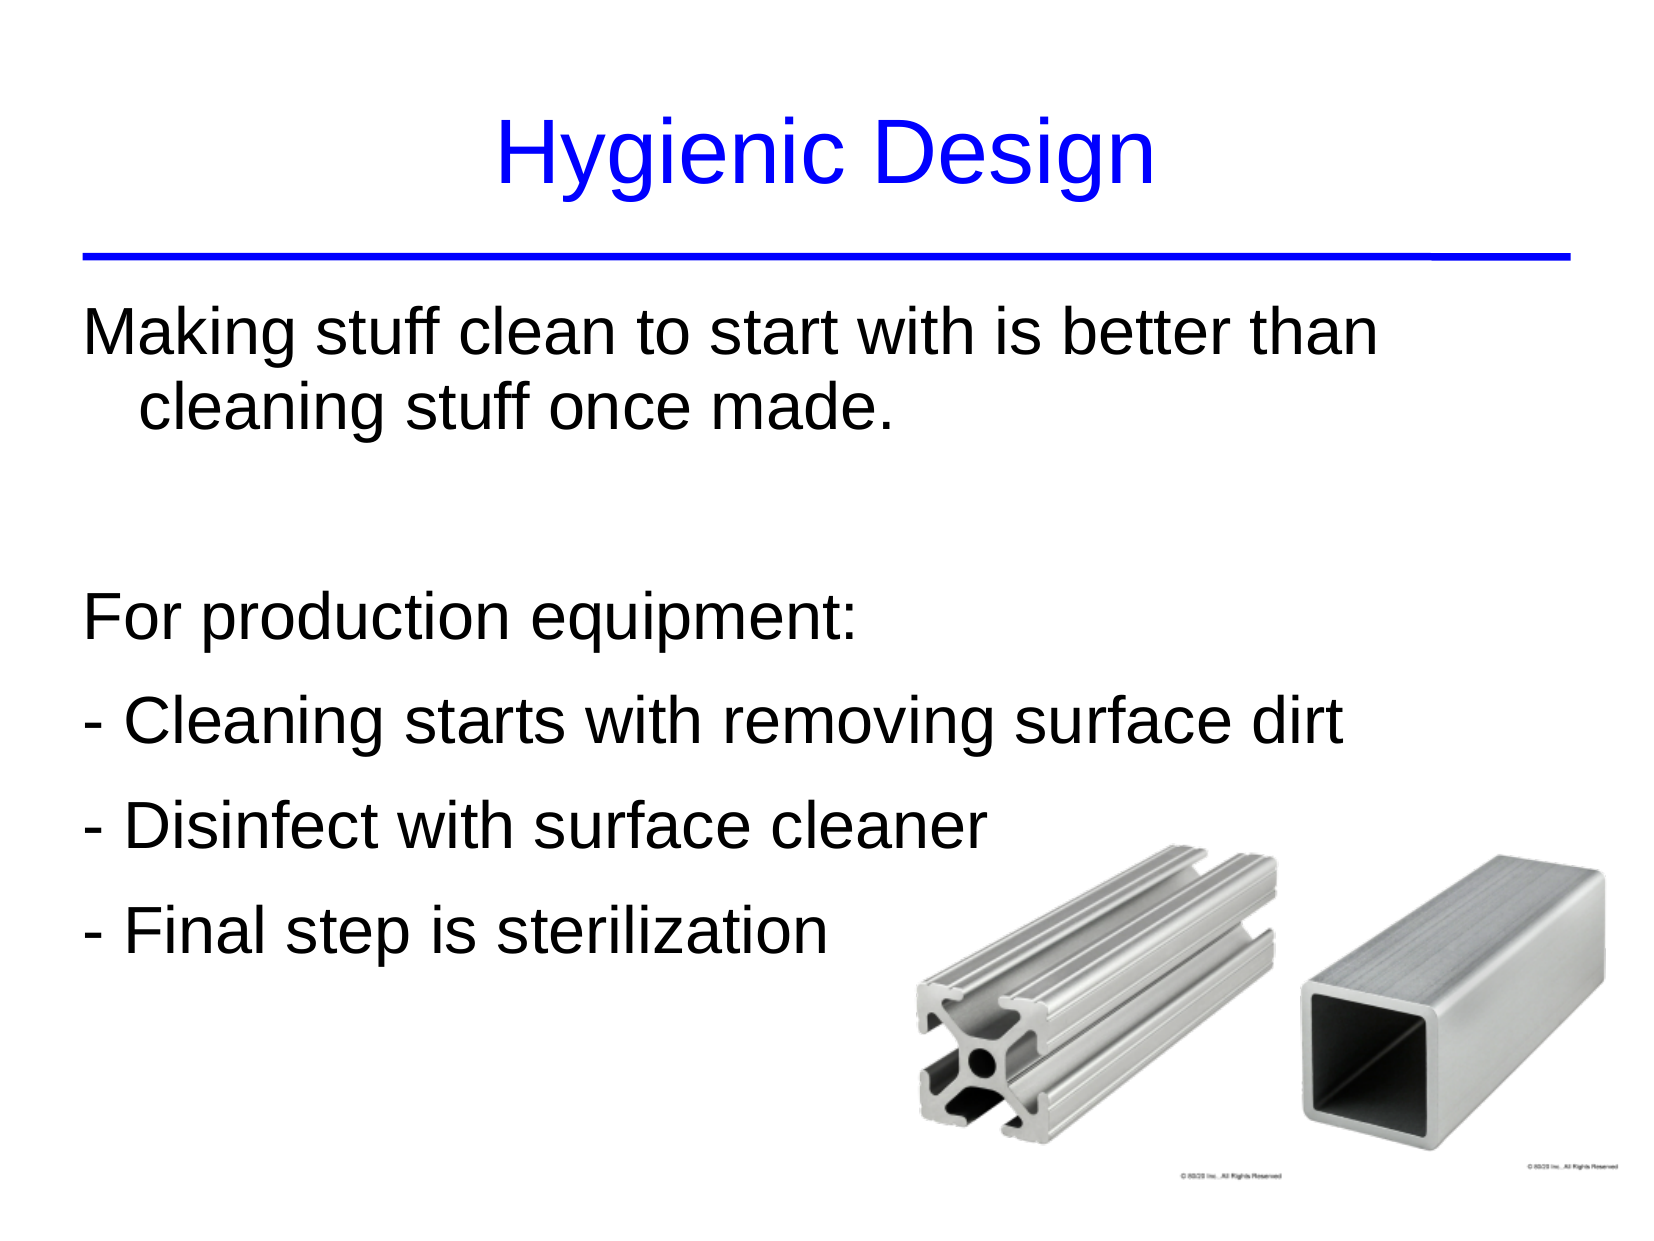

# Hygienic Design
Making stuff clean to start with is better than cleaning stuff once made.
For production equipment:
- Cleaning starts with removing surface dirt
- Disinfect with surface cleaner
- Final step is sterilization